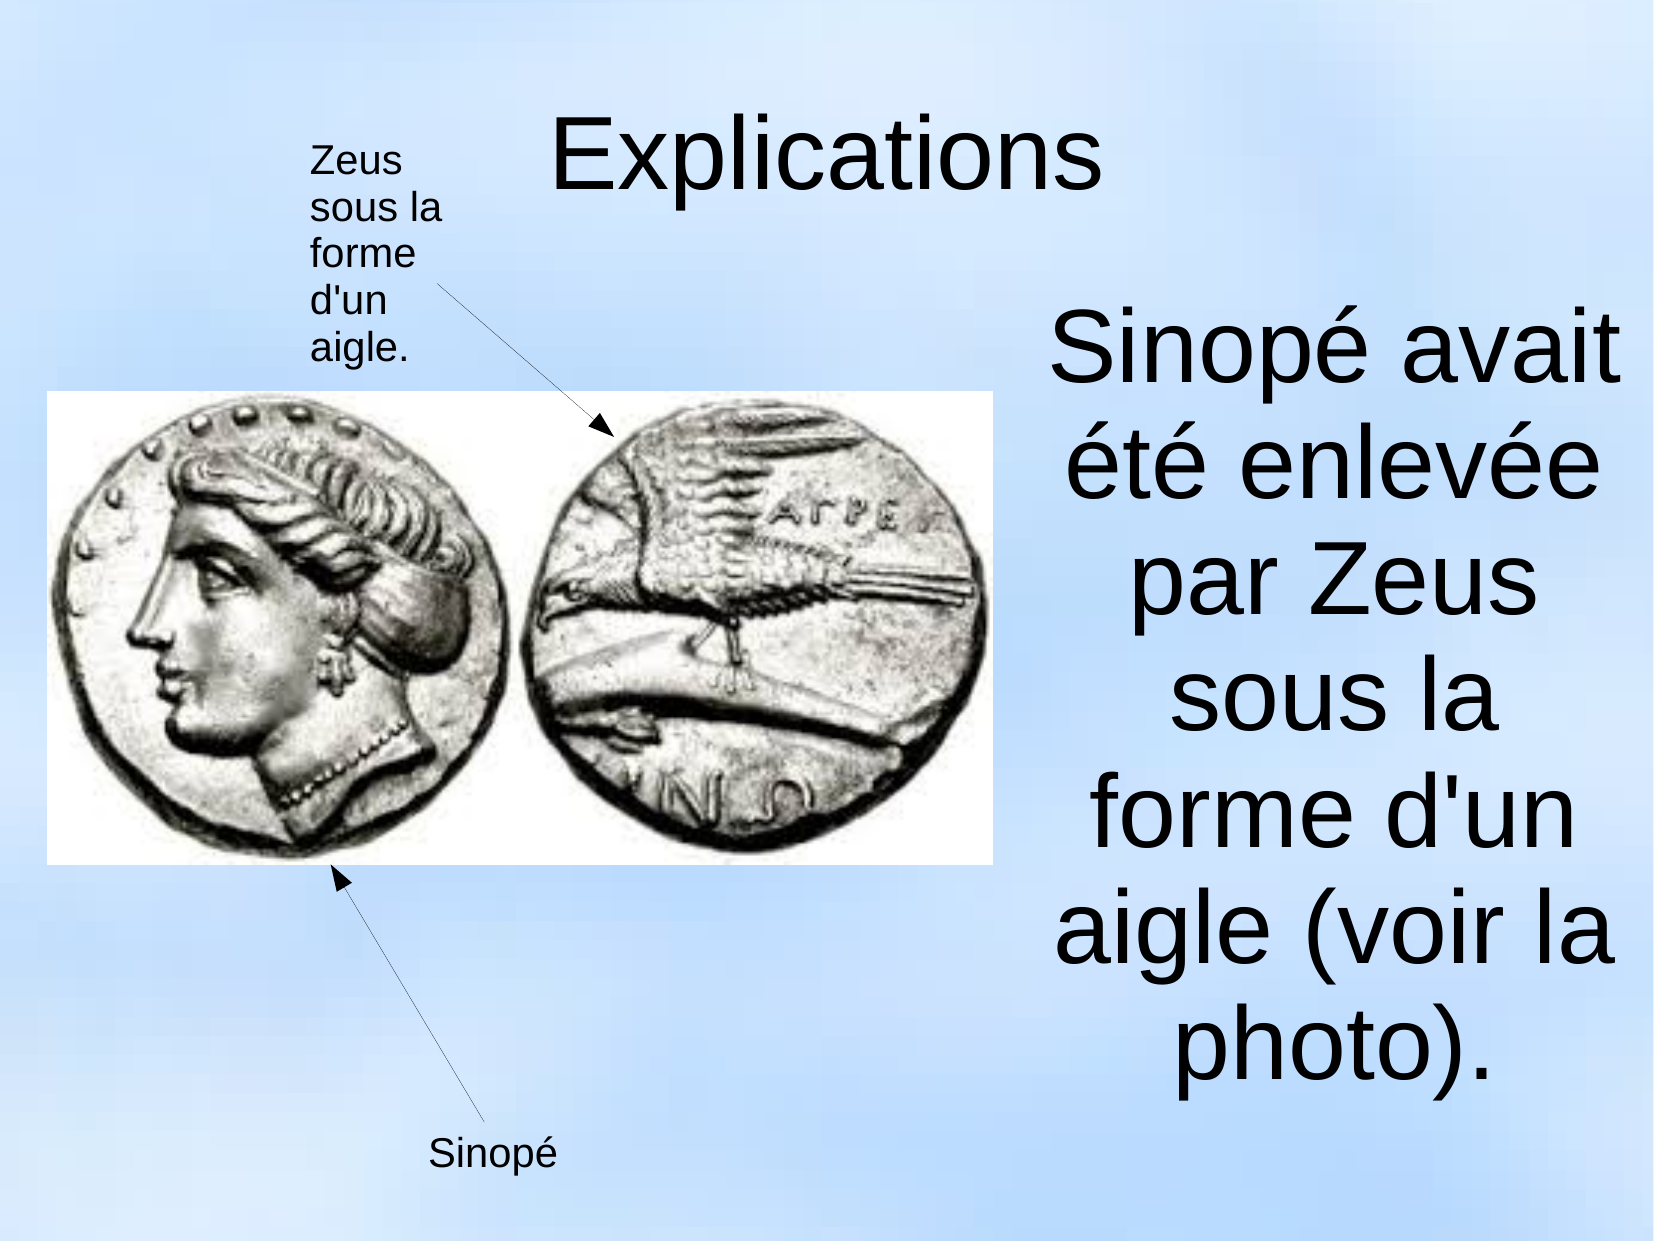

# Explications
Zeus sous la forme d'un aigle.
Sinopé avait été enlevée par Zeus sous la forme d'un aigle (voir la photo).
Sinopé